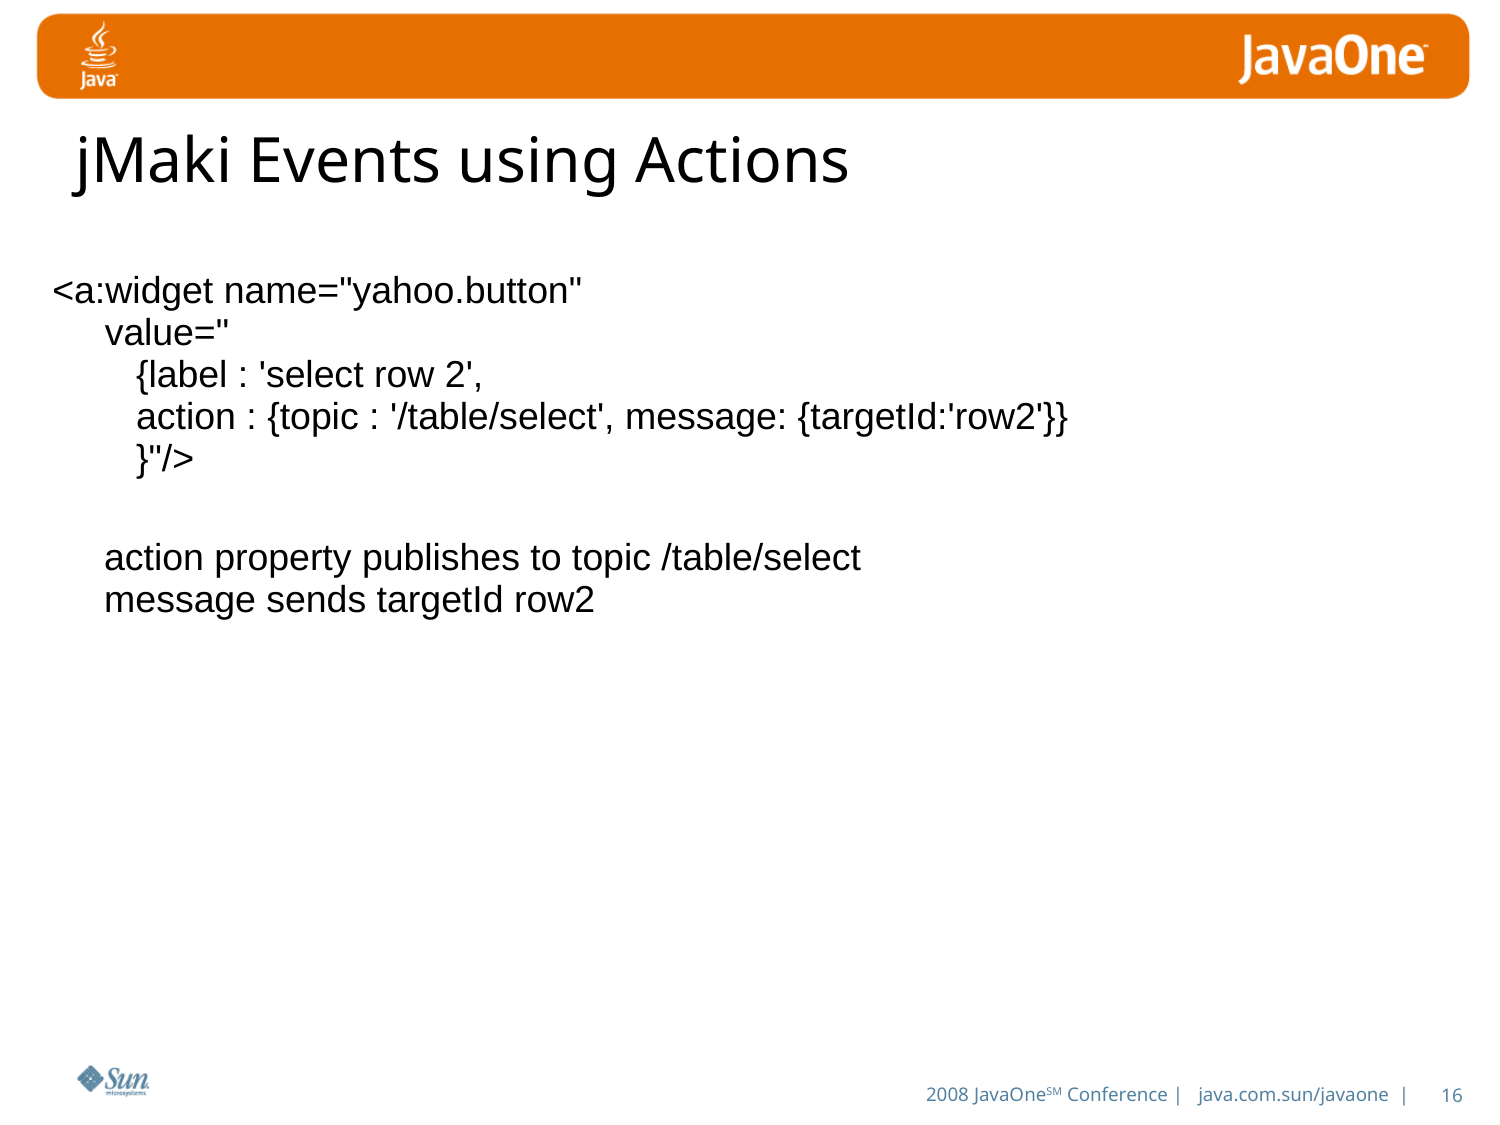

# jMaki Events using Actions
<a:widget name="yahoo.button"
 value="
 {label : 'select row 2',
 action : {topic : '/table/select', message: {targetId:'row2'}}
 }"/>
action property publishes to topic /table/select
message sends targetId row2